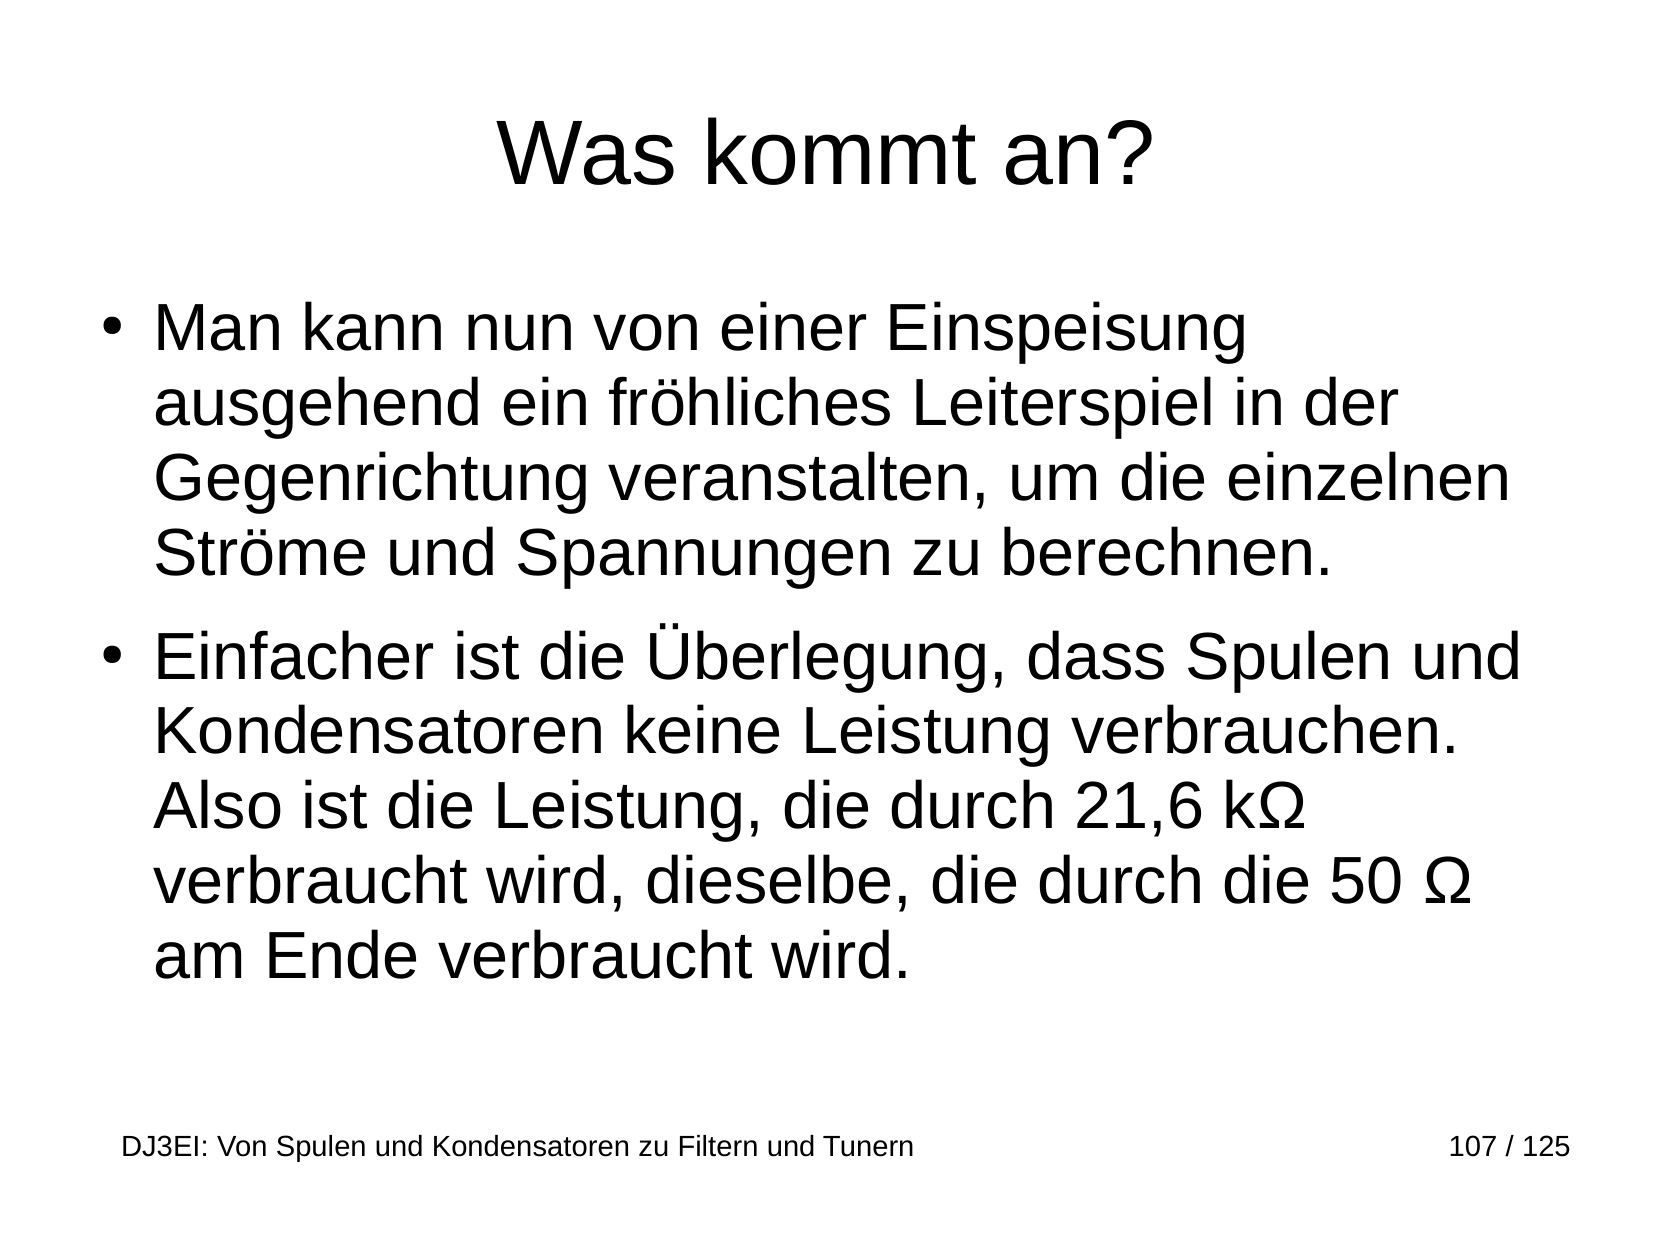

# Was kommt an?
Man kann nun von einer Einspeisung ausgehend ein fröhliches Leiterspiel in der Gegenrichtung veranstalten, um die einzelnen Ströme und Spannungen zu berechnen.
Einfacher ist die Überlegung, dass Spulen und Kondensatoren keine Leistung verbrauchen. Also ist die Leistung, die durch 21,6 kΩ verbraucht wird, dieselbe, die durch die 50 Ω am Ende verbraucht wird.